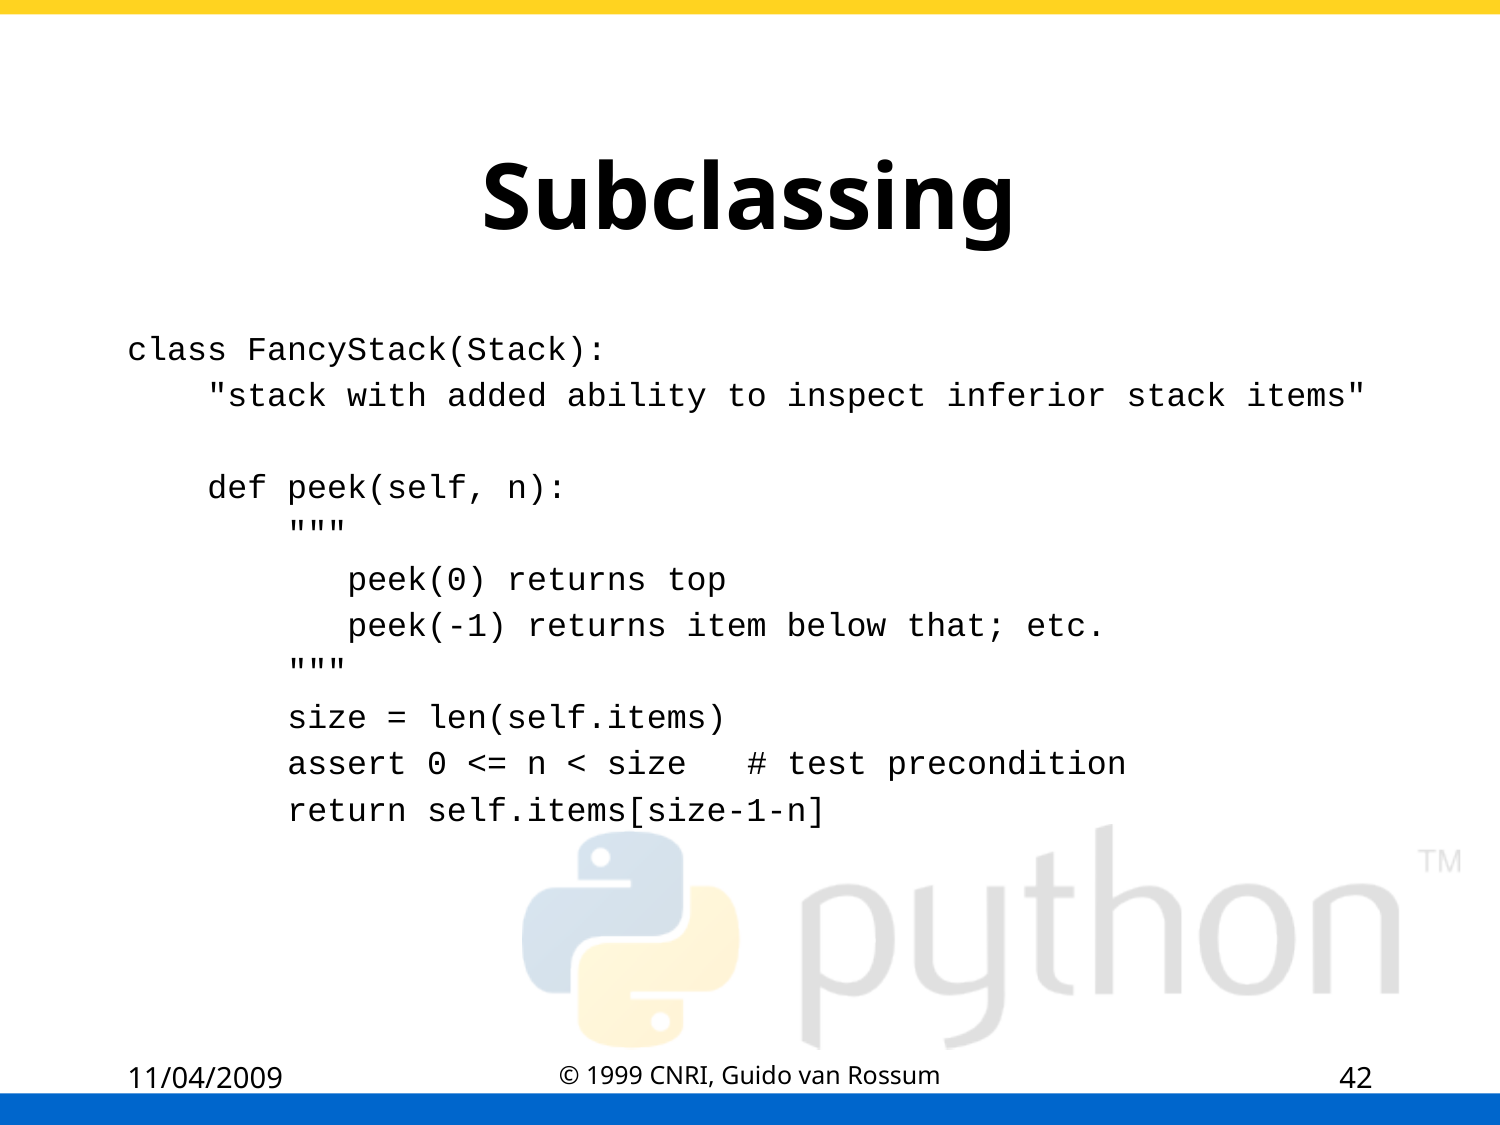

# Subclassing
class FancyStack(Stack):
 "stack with added ability to inspect inferior stack items"
 def peek(self, n):
 """
 peek(0) returns top
 peek(-1) returns item below that; etc.
 """
 size = len(self.items)
 assert 0 <= n < size	 # test precondition
 return self.items[size-1-n]
11/04/2009
© 1999 CNRI, Guido van Rossum
42